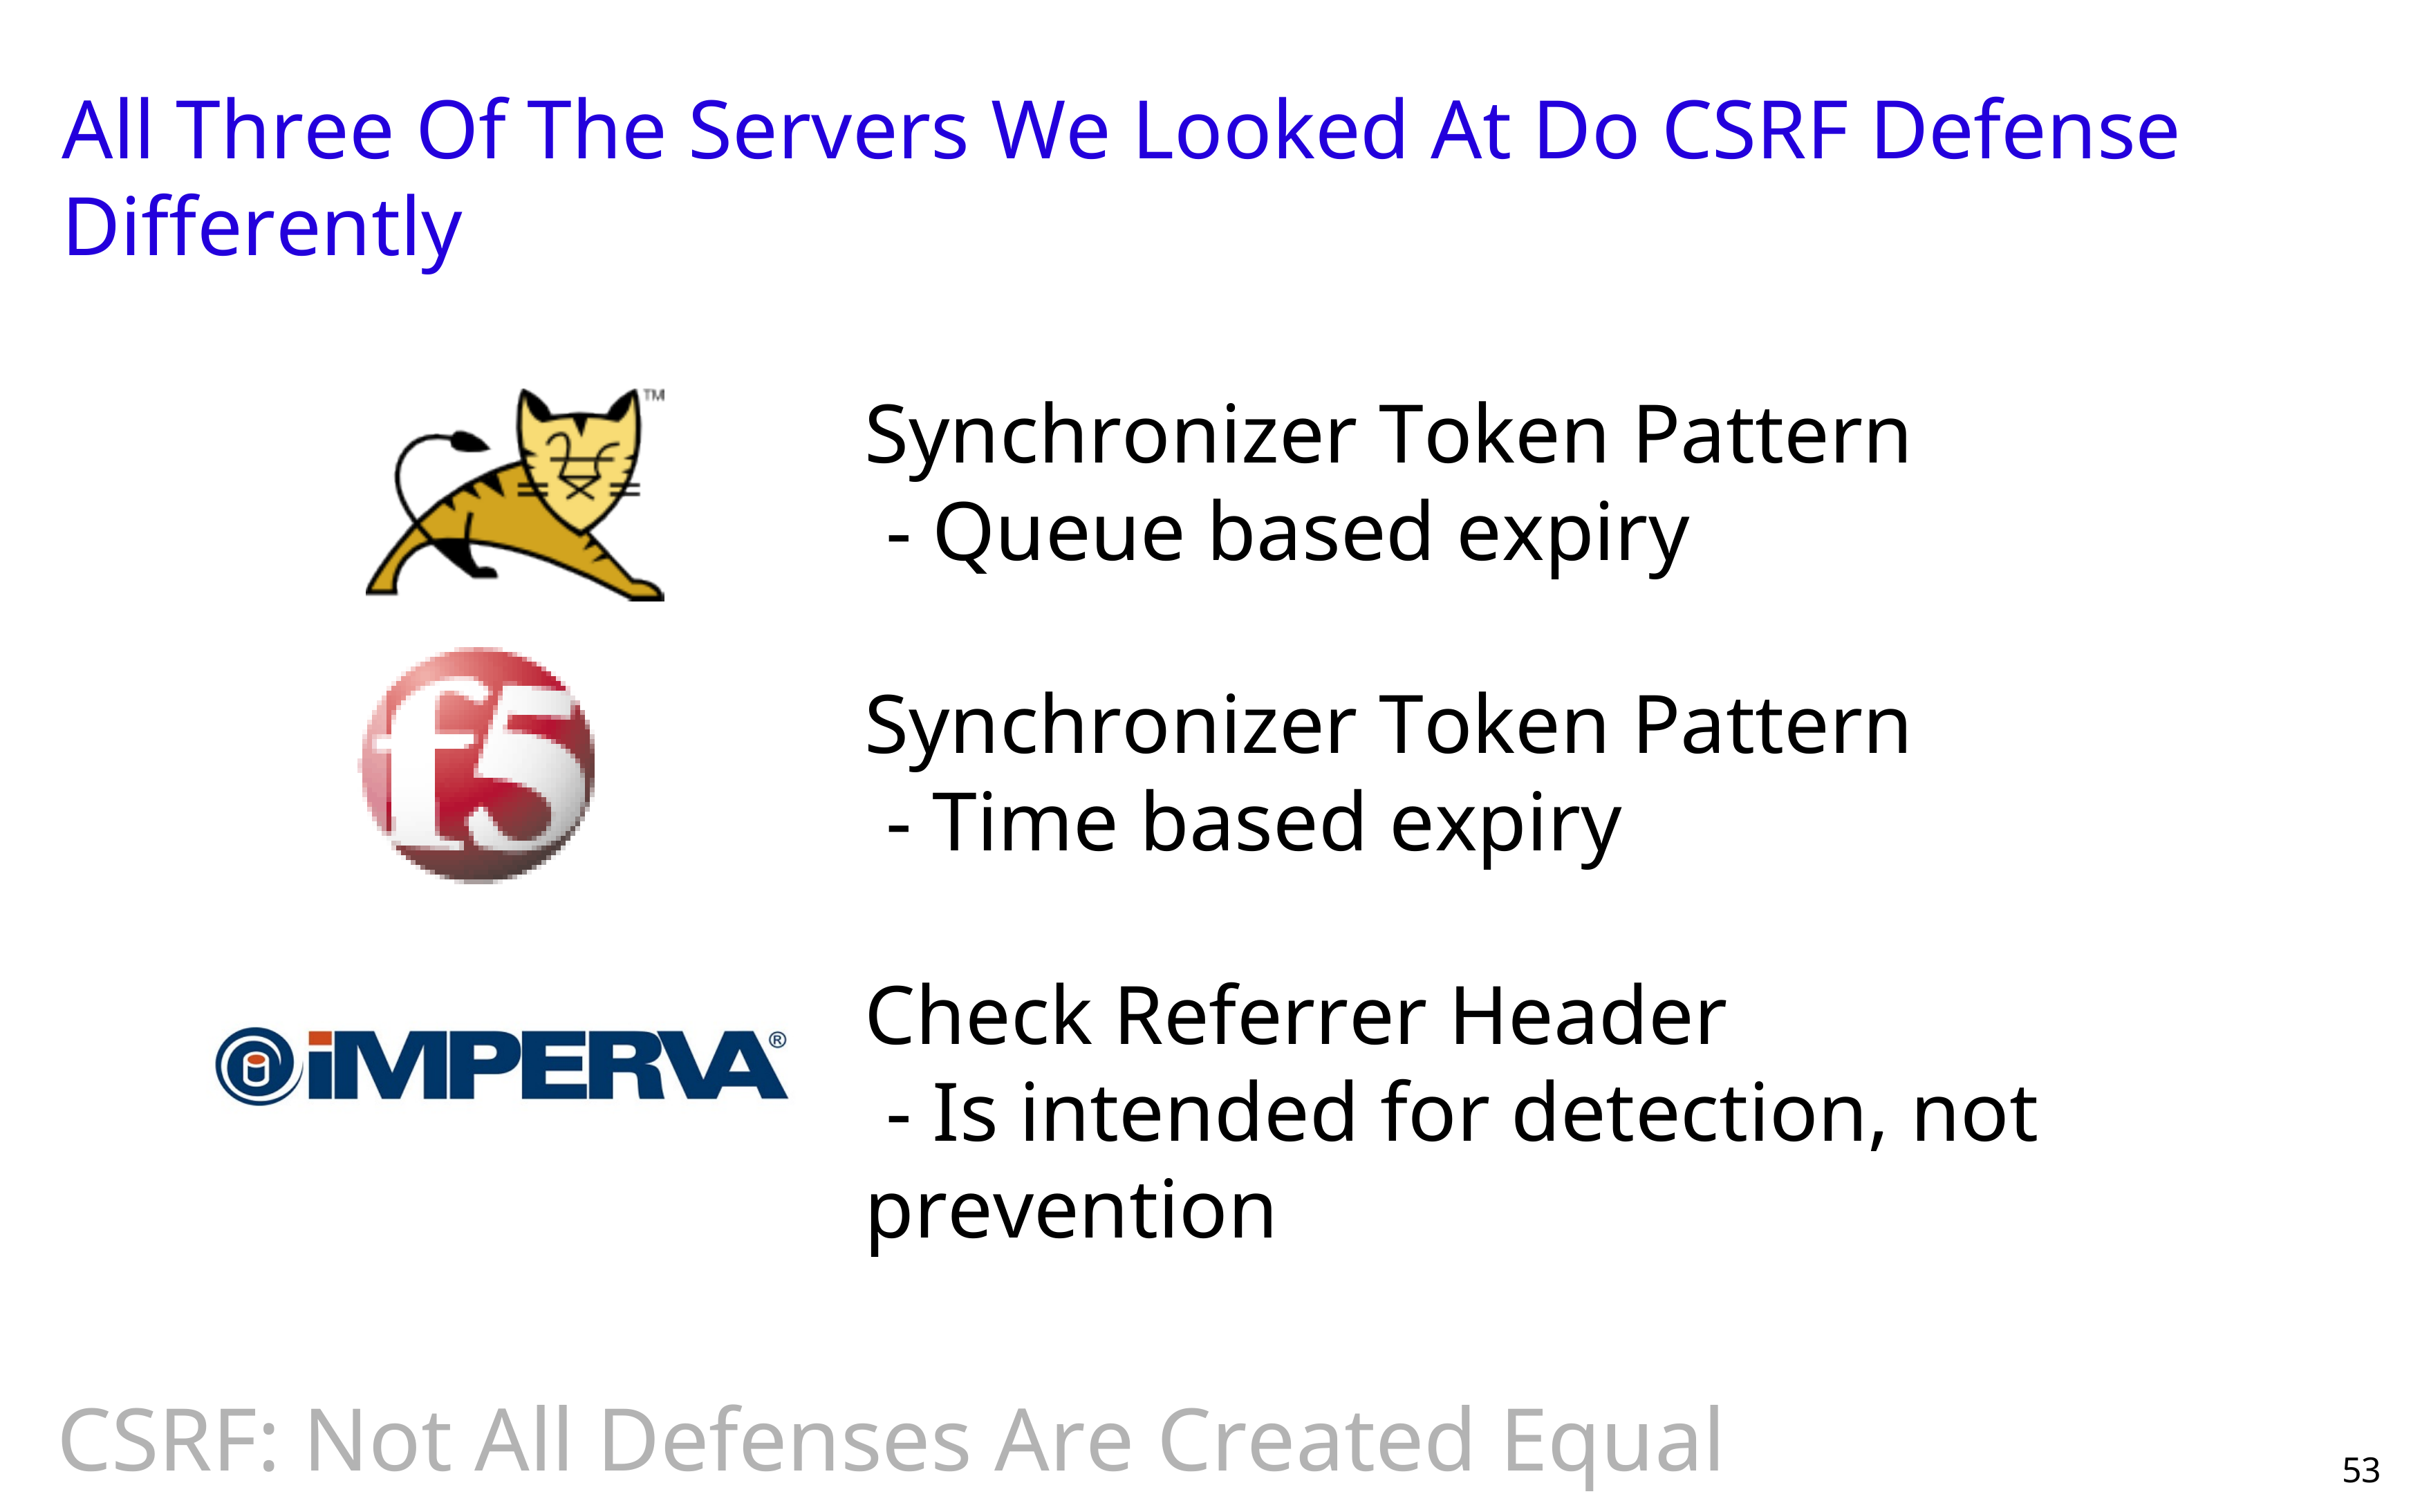

All Three Of The Servers We Looked At Do CSRF Defense Differently
Synchronizer Token Pattern
 - Queue based expiry
Synchronizer Token Pattern
 - Time based expiry
Check Referrer Header
 - Is intended for detection, not prevention